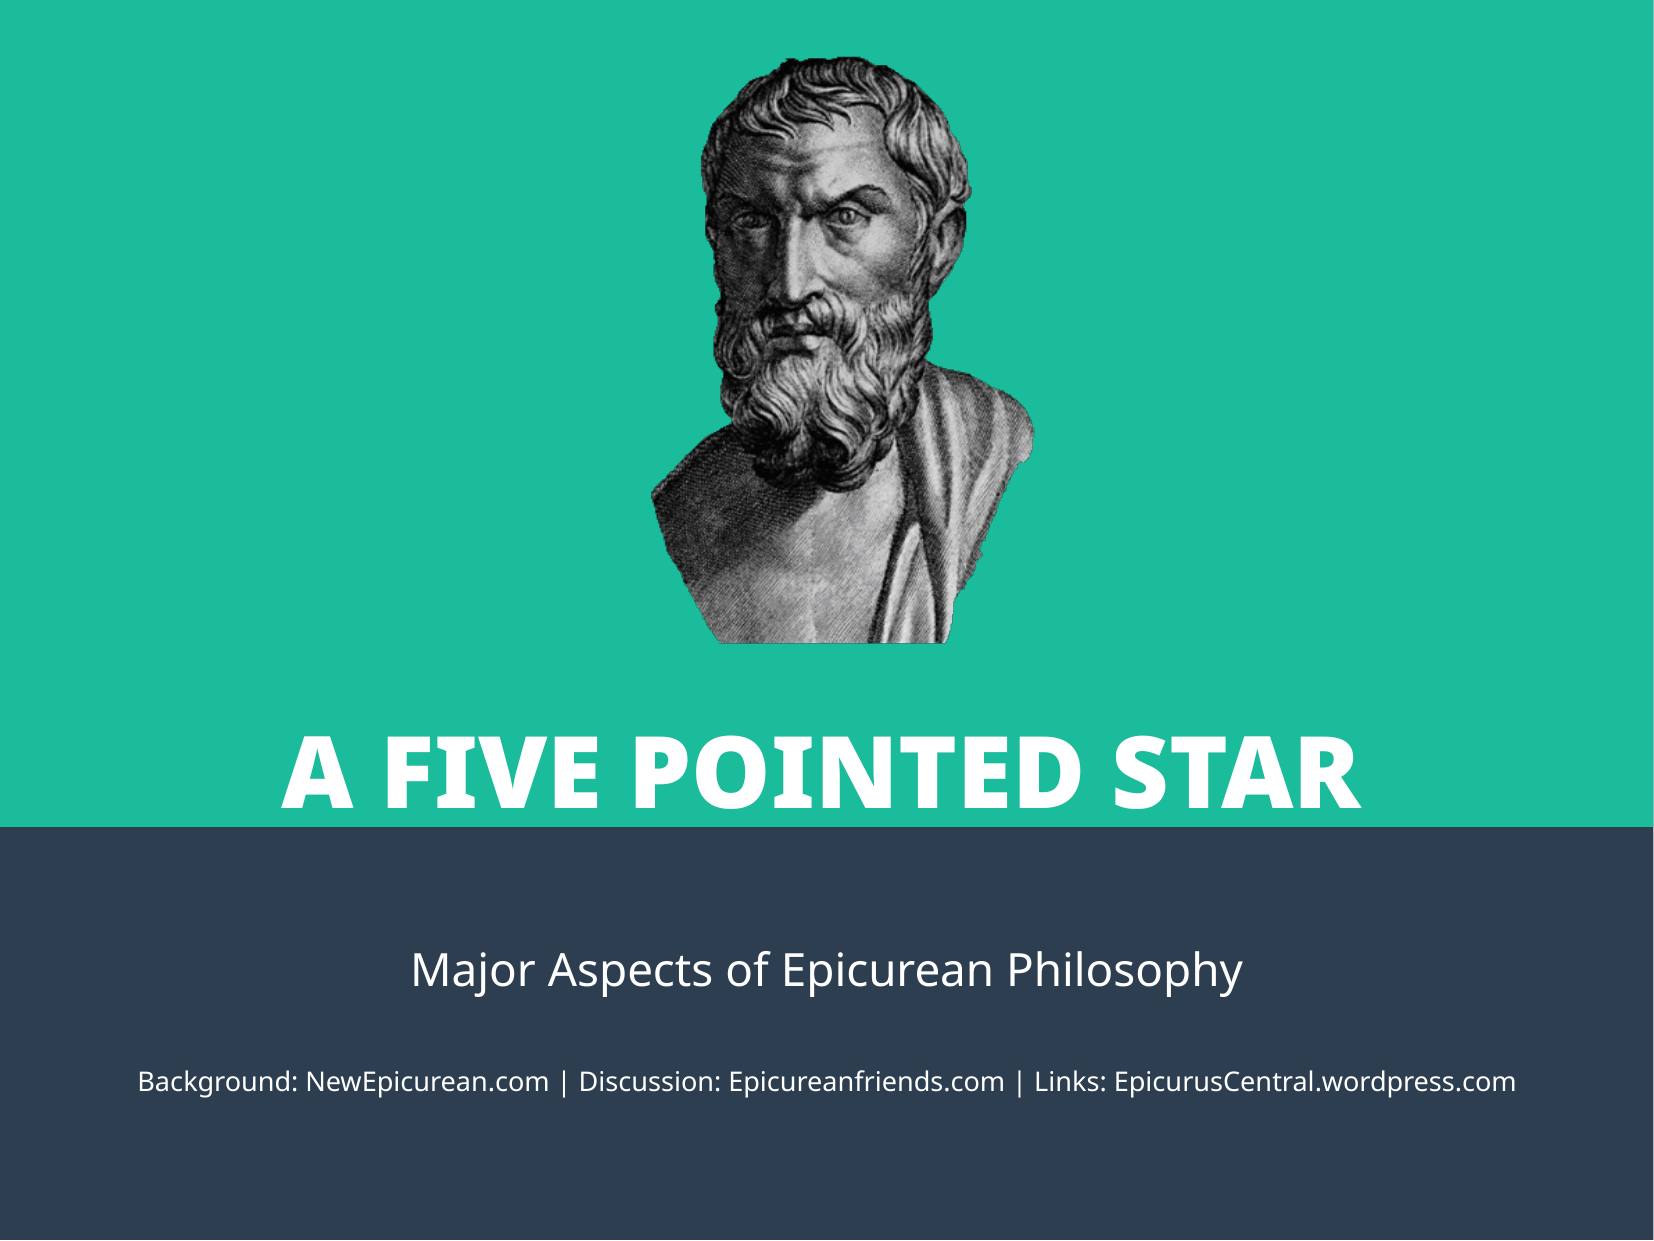

A FIVE POINTED STAR
# Major Aspects of Epicurean Philosophy
Background: NewEpicurean.com | Discussion: Epicureanfriends.com | Links: EpicurusCentral.wordpress.com